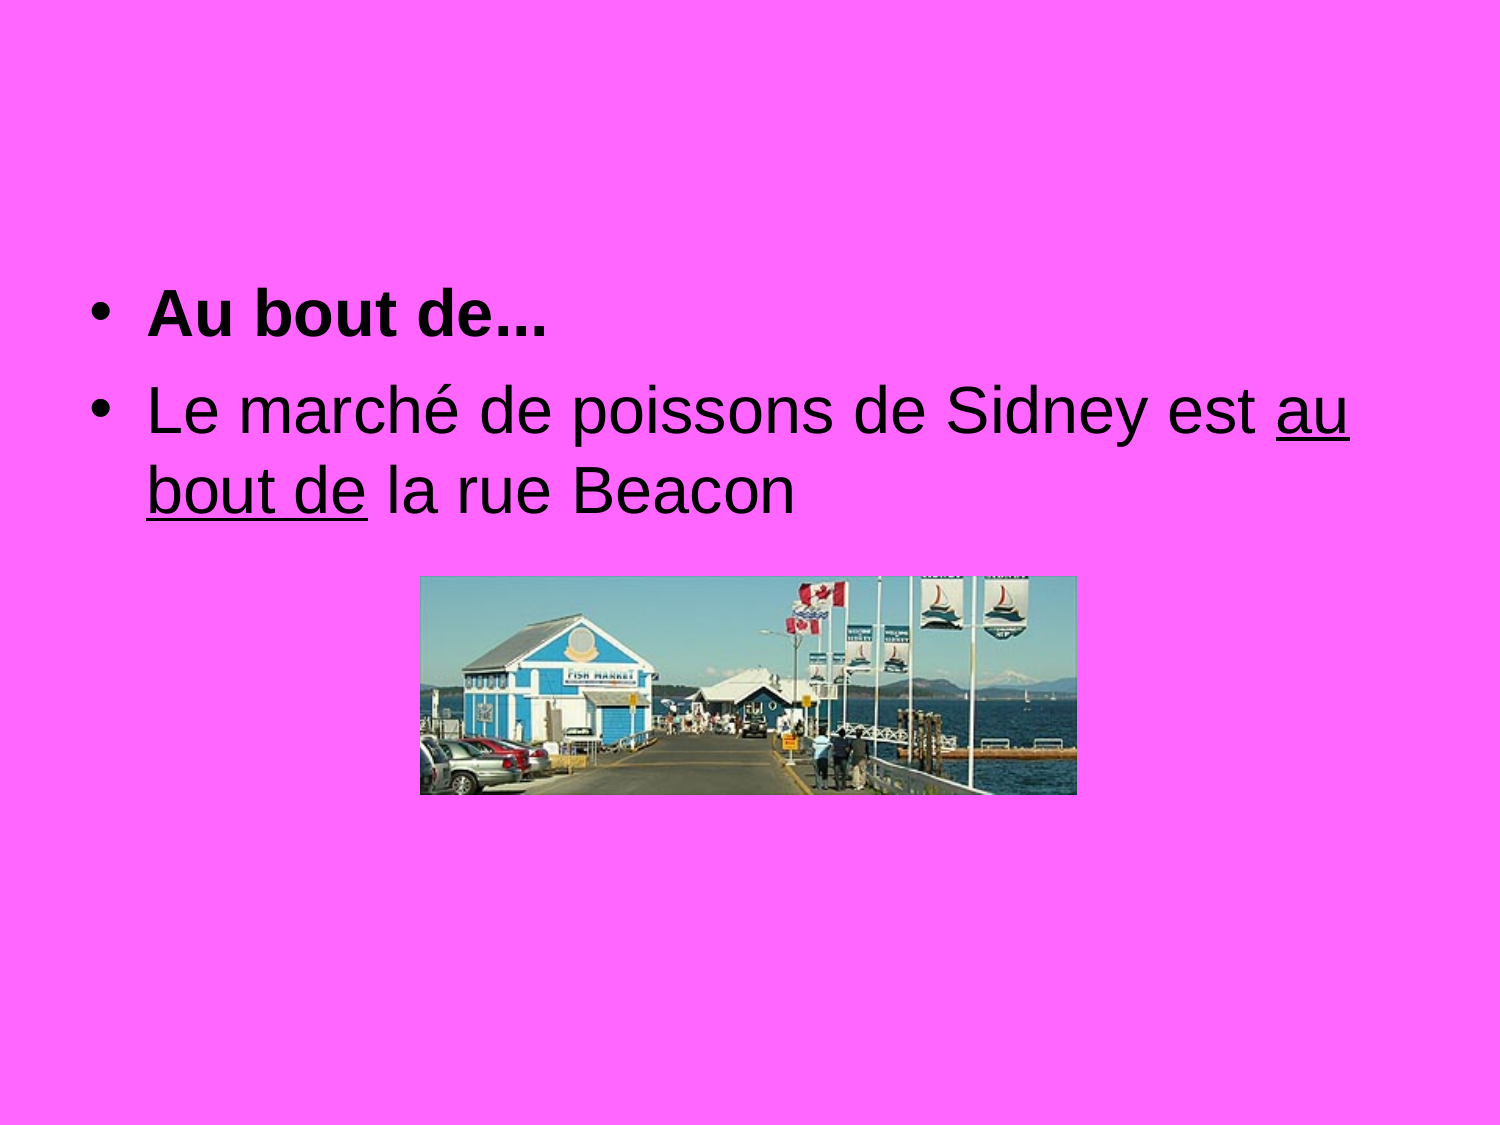

#
Au bout de...
Le marché de poissons de Sidney est au bout de la rue Beacon